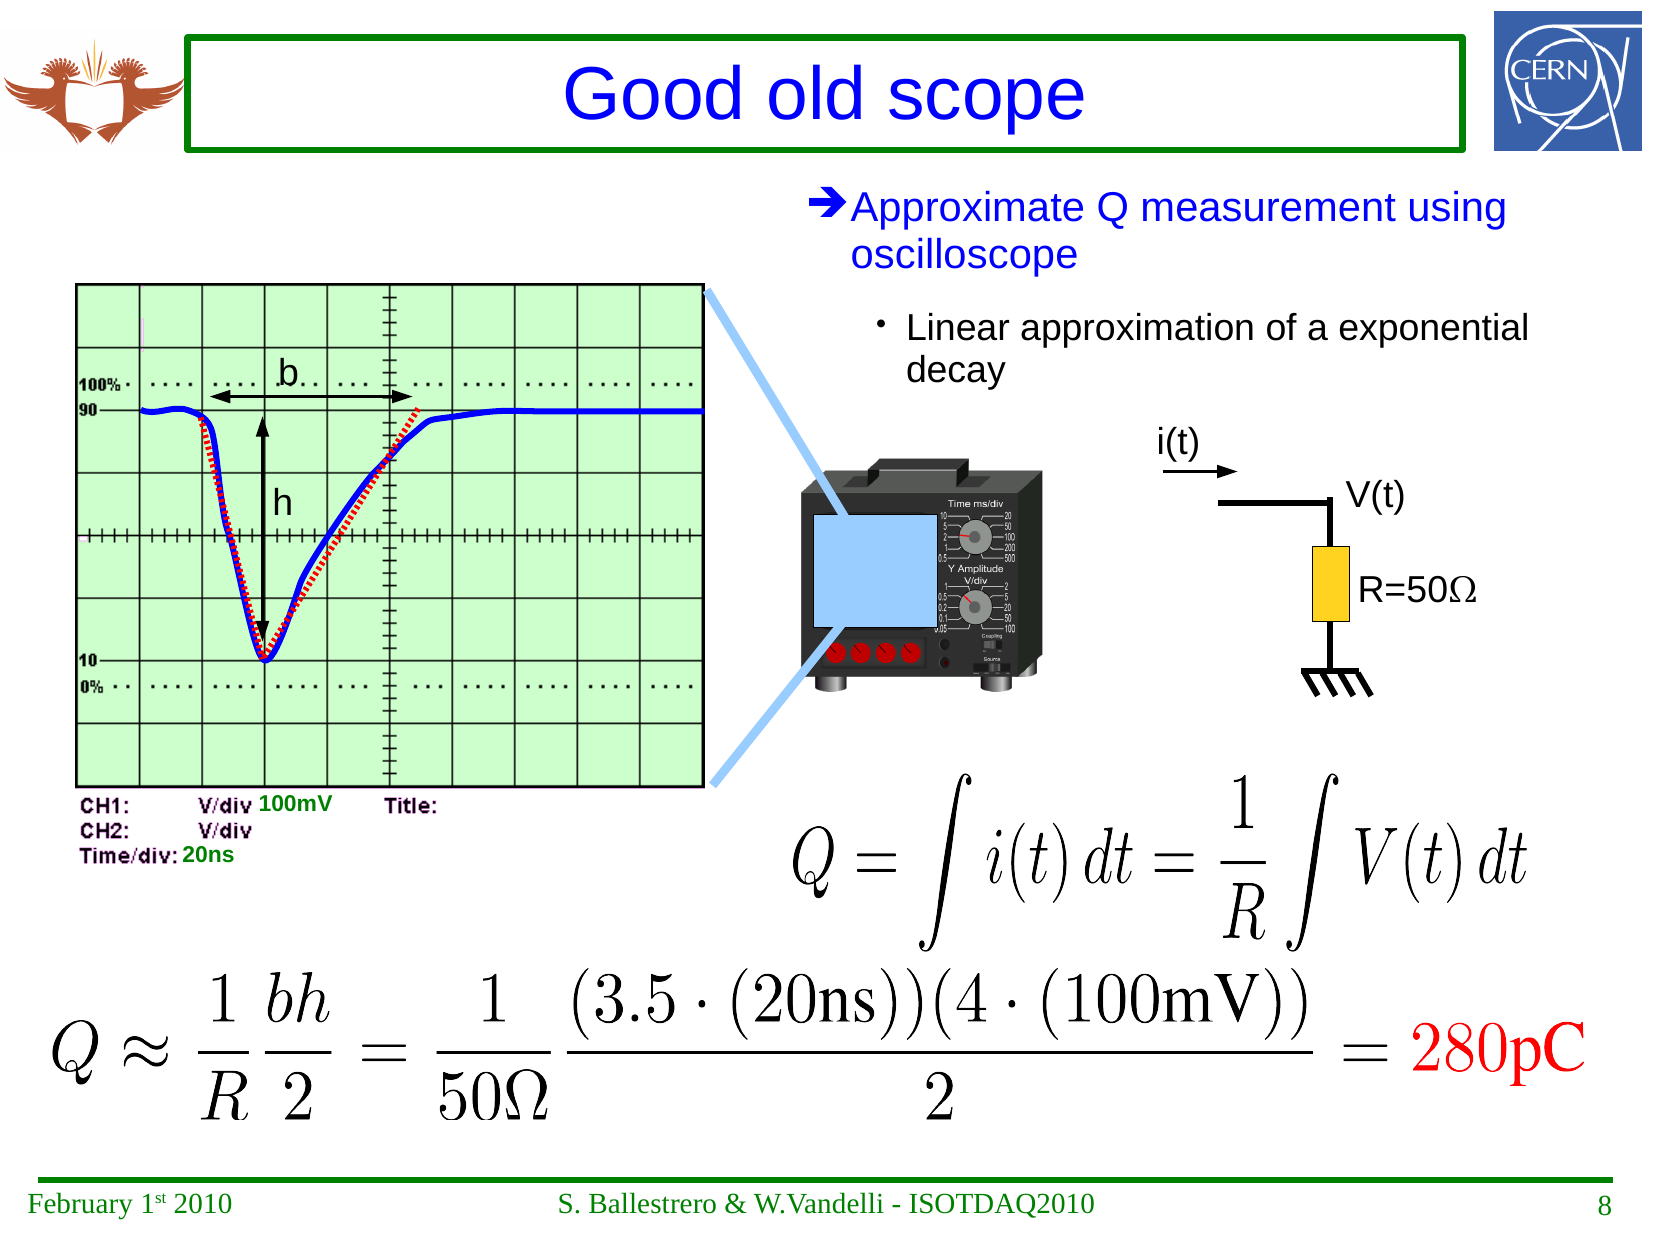

# Good old scope
Approximate Q measurement using oscilloscope
Linear approximation of a exponential decay
100mV
20ns
b
i(t)
V(t)
h
R=50
8